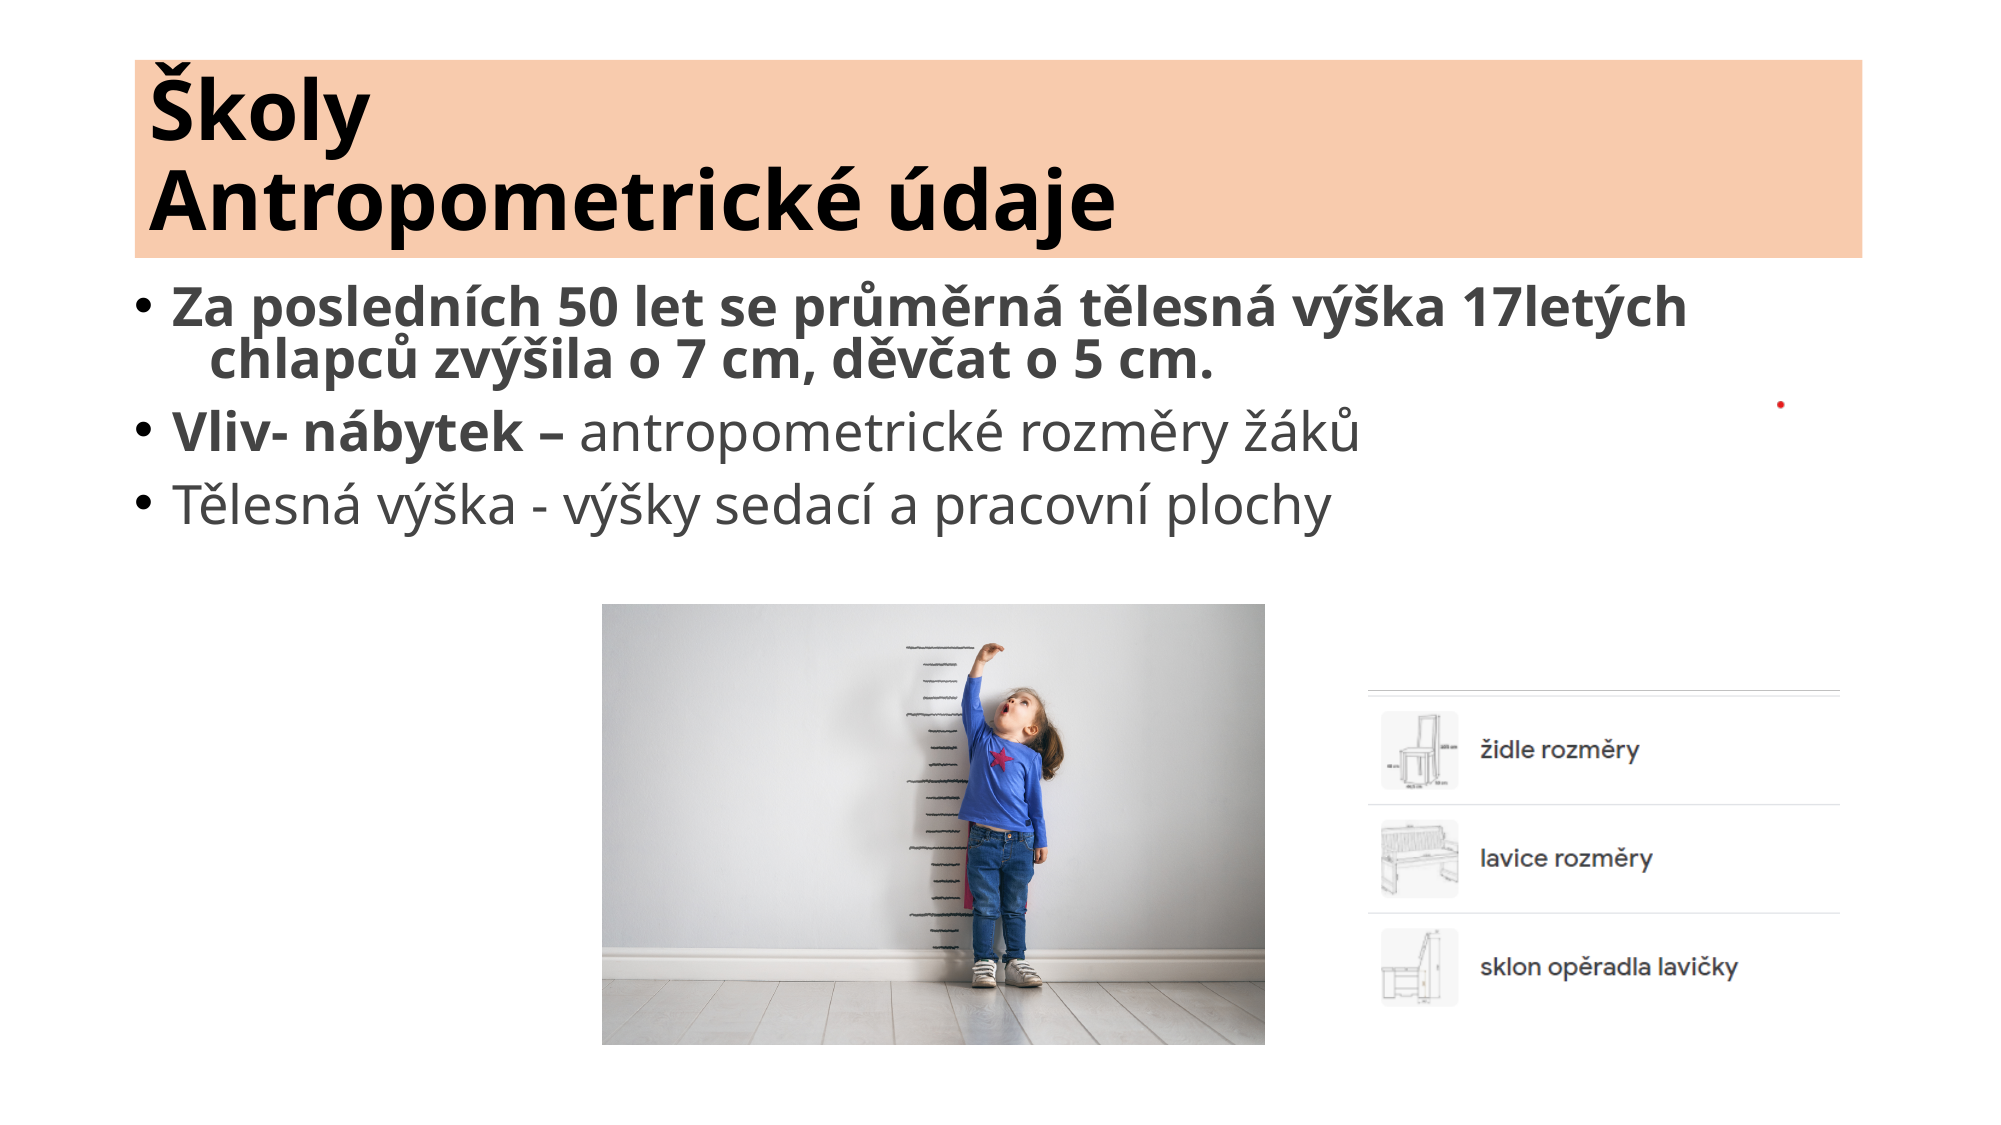

# Školy Antropometrické údaje
Za posledních 50 let se průměrná tělesná výška 17letých chlapců zvýšila o 7 cm, děvčat o 5 cm.
Vliv- nábytek – antropometrické rozměry žáků
Tělesná výška - výšky sedací a pracovní plochy